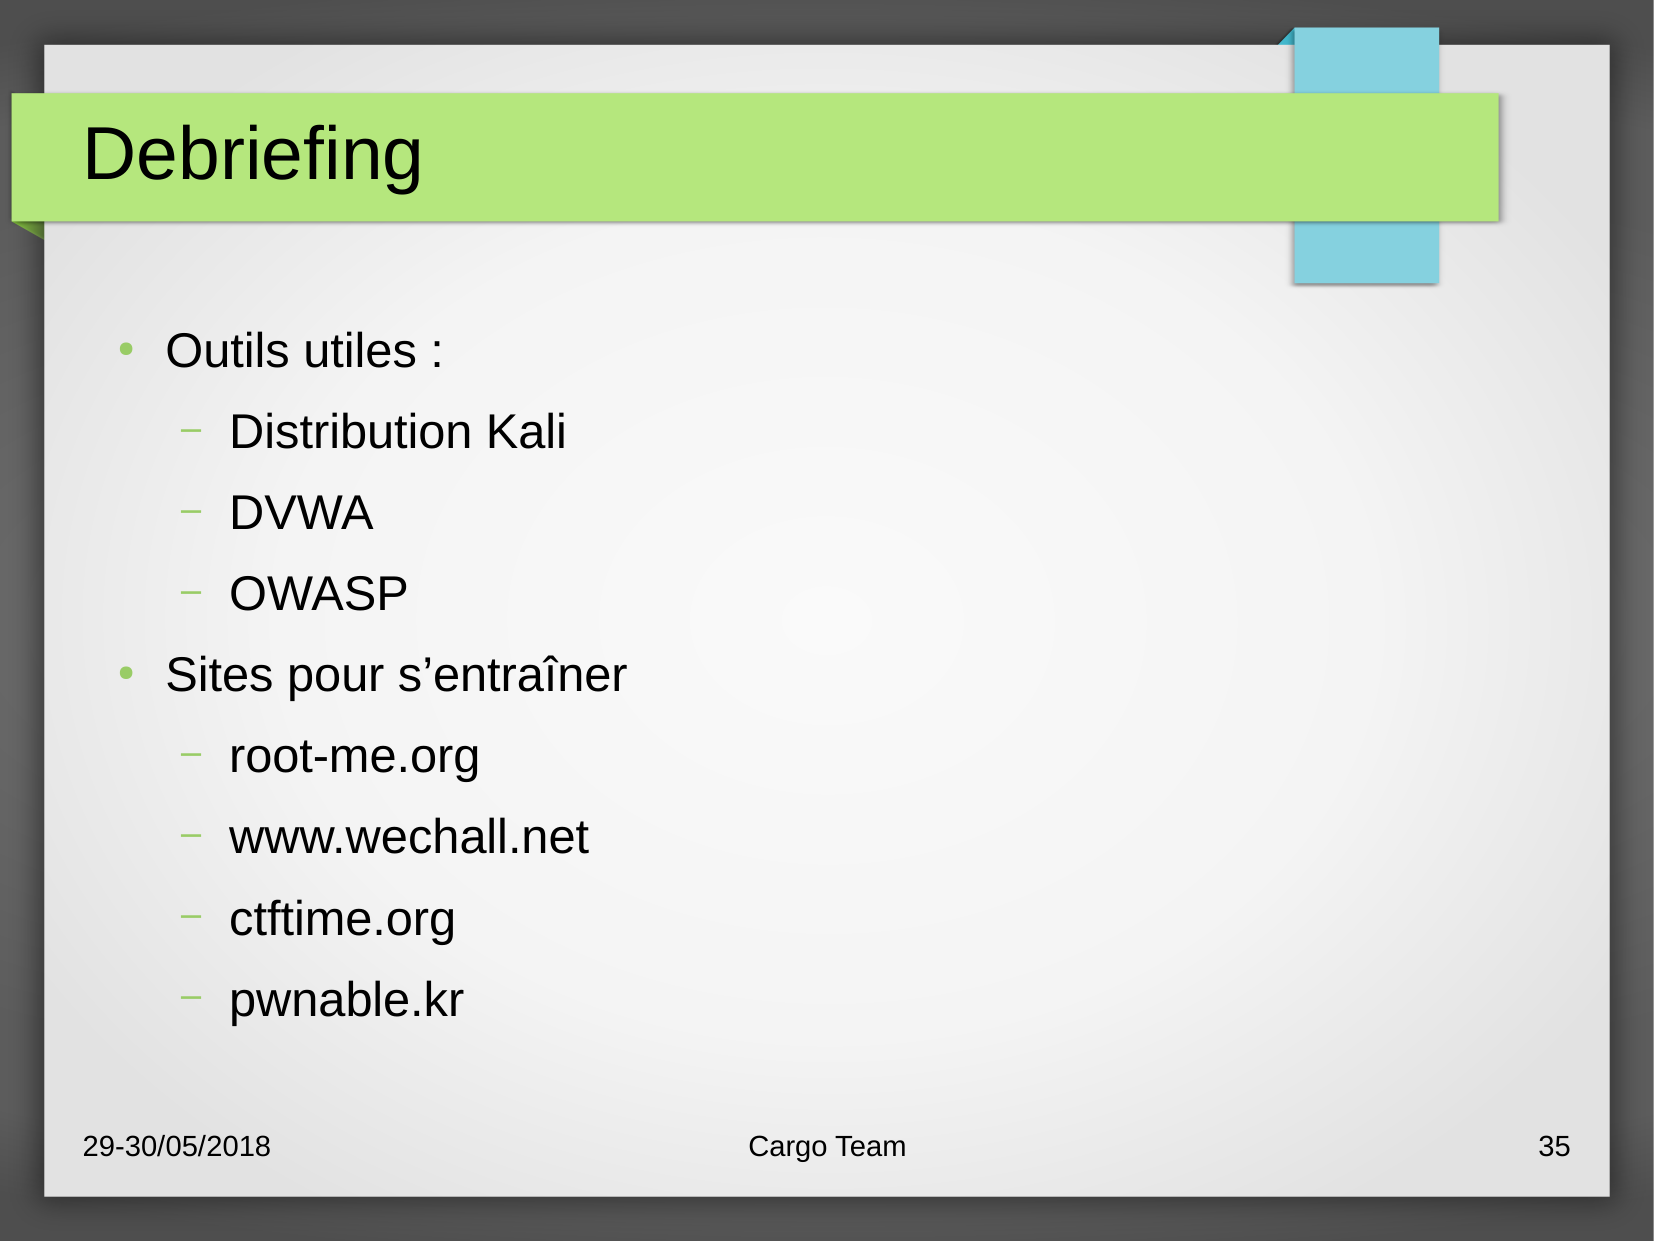

# Debriefing
Outils utiles :
Distribution Kali
DVWA
OWASP
Sites pour s’entraîner
root-me.org
www.wechall.net
ctftime.org
pwnable.kr
29-30/05/2018
Cargo Team
35